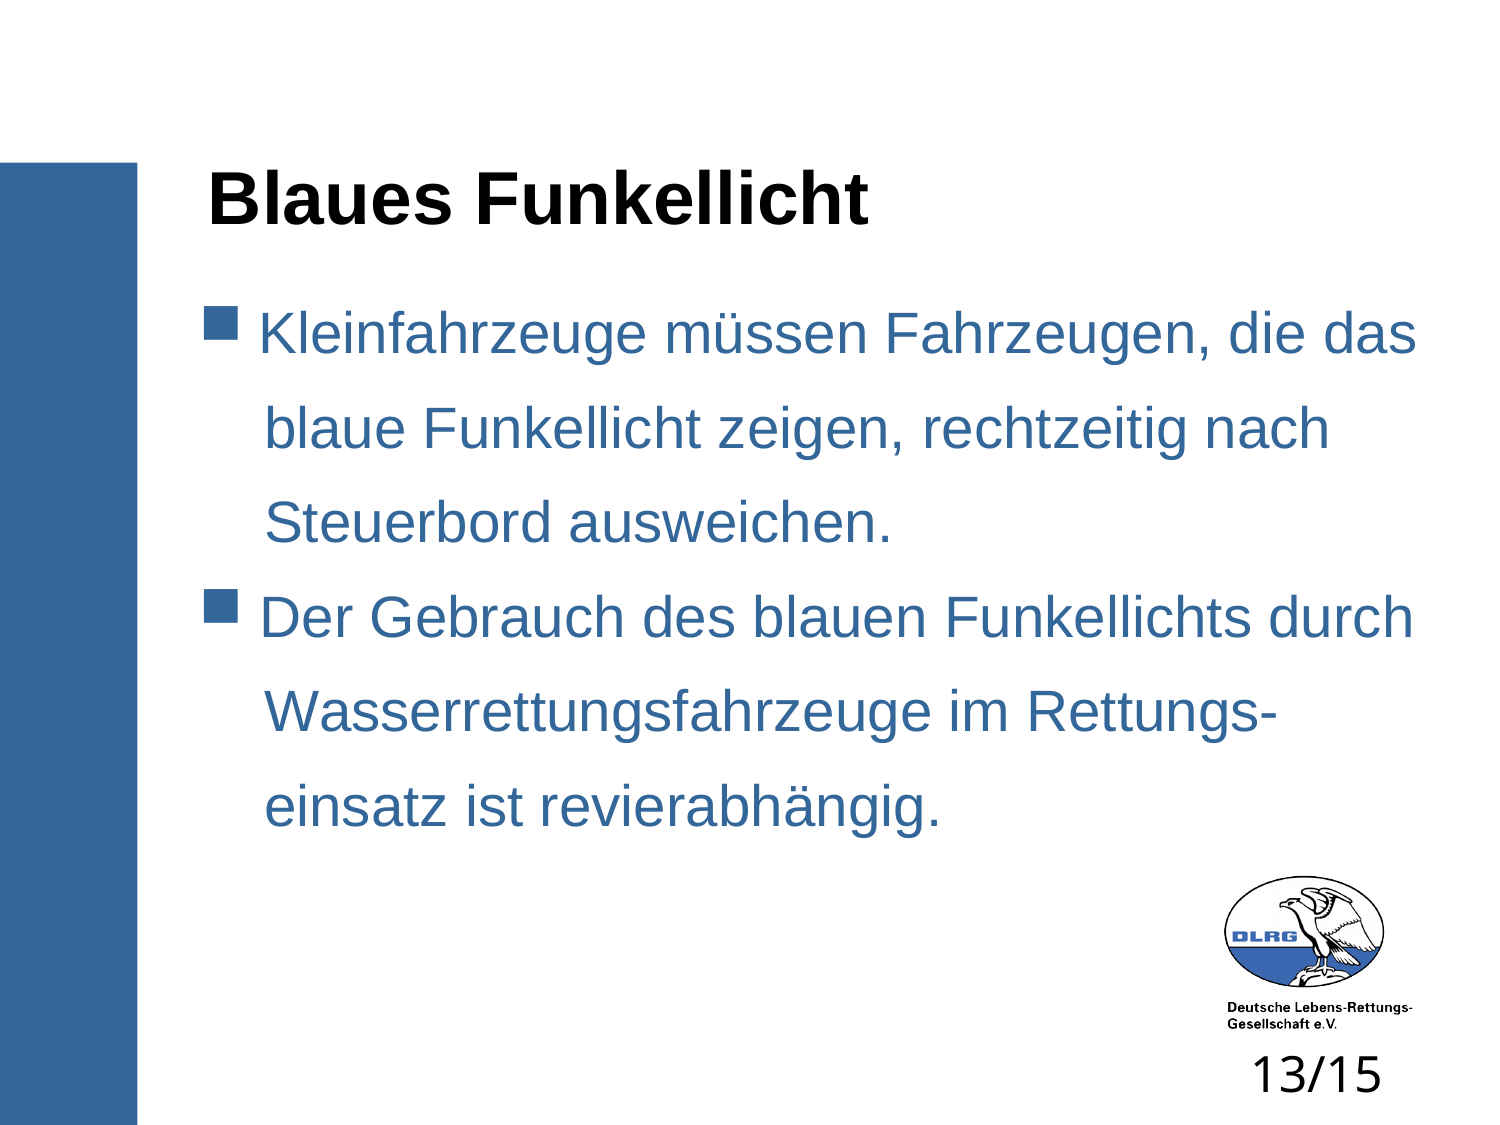

Blaues Funkellicht
 Kleinfahrzeuge müssen Fahrzeugen, die das blaue Funkellicht zeigen, rechtzeitig nach Steuerbord ausweichen.
 Der Gebrauch des blauen Funkellichts durch Wasserrettungsfahrzeuge im Rettungs- einsatz ist revierabhängig.